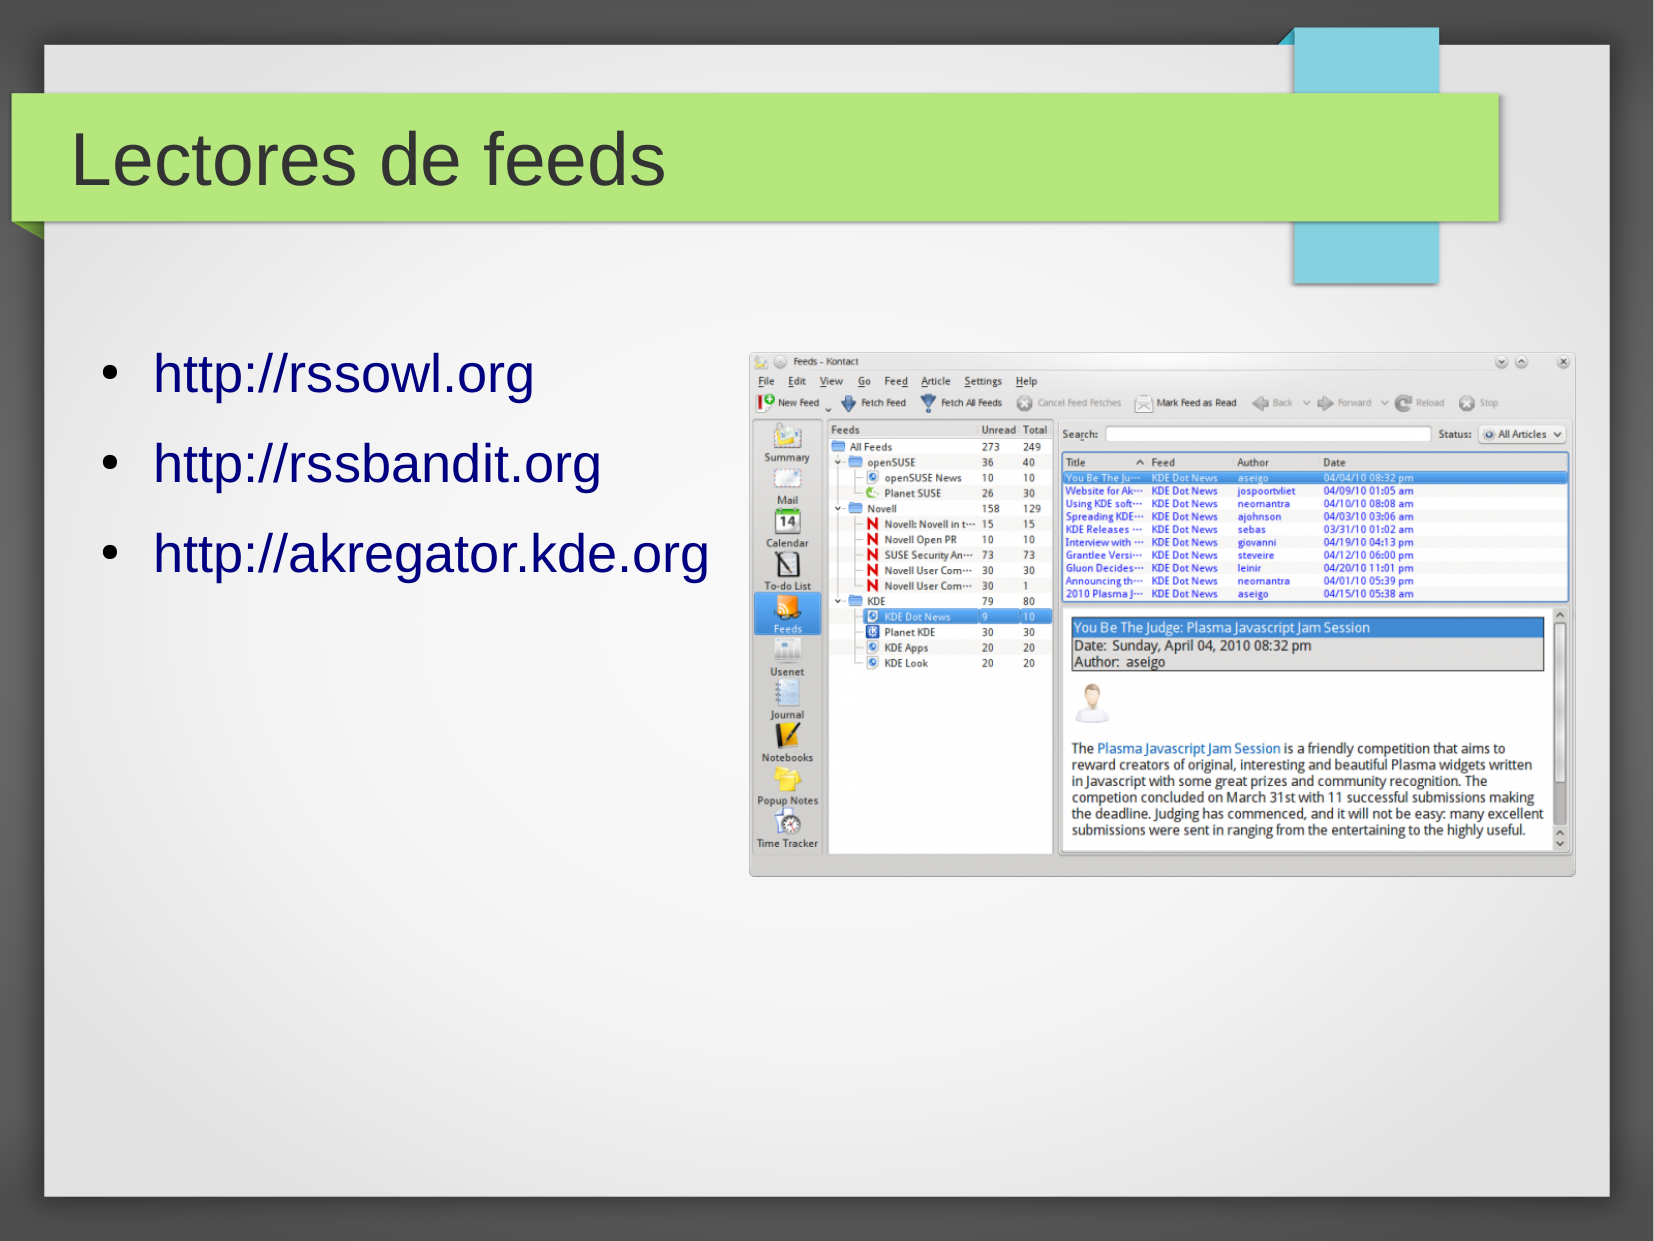

# Lectores de feeds
http://rssowl.org
http://rssbandit.org
http://akregator.kde.org